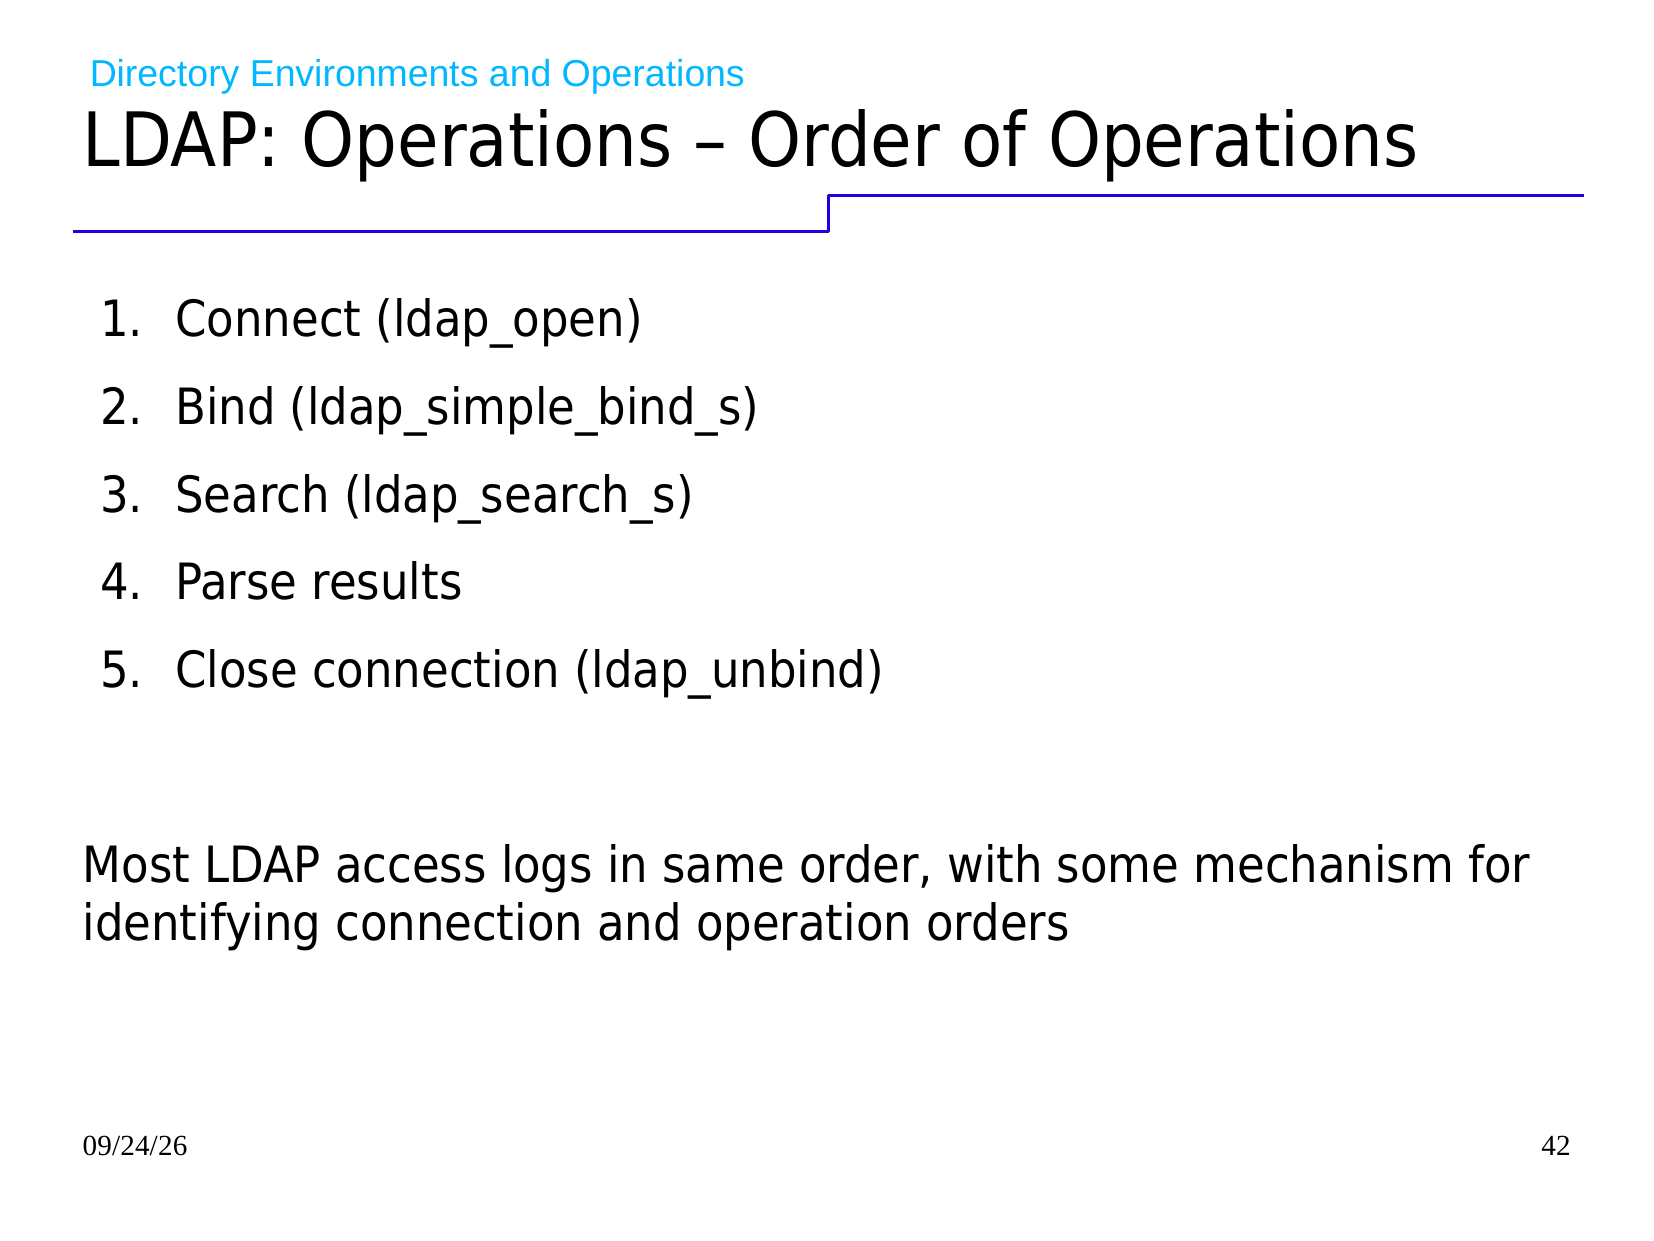

Directory Environments and Operations
# LDAP: Operations – Order of Operations
Connect (ldap_open)
Bind (ldap_simple_bind_s)
Search (ldap_search_s)
Parse results
Close connection (ldap_unbind)
Most LDAP access logs in same order, with some mechanism for identifying connection and operation orders
42